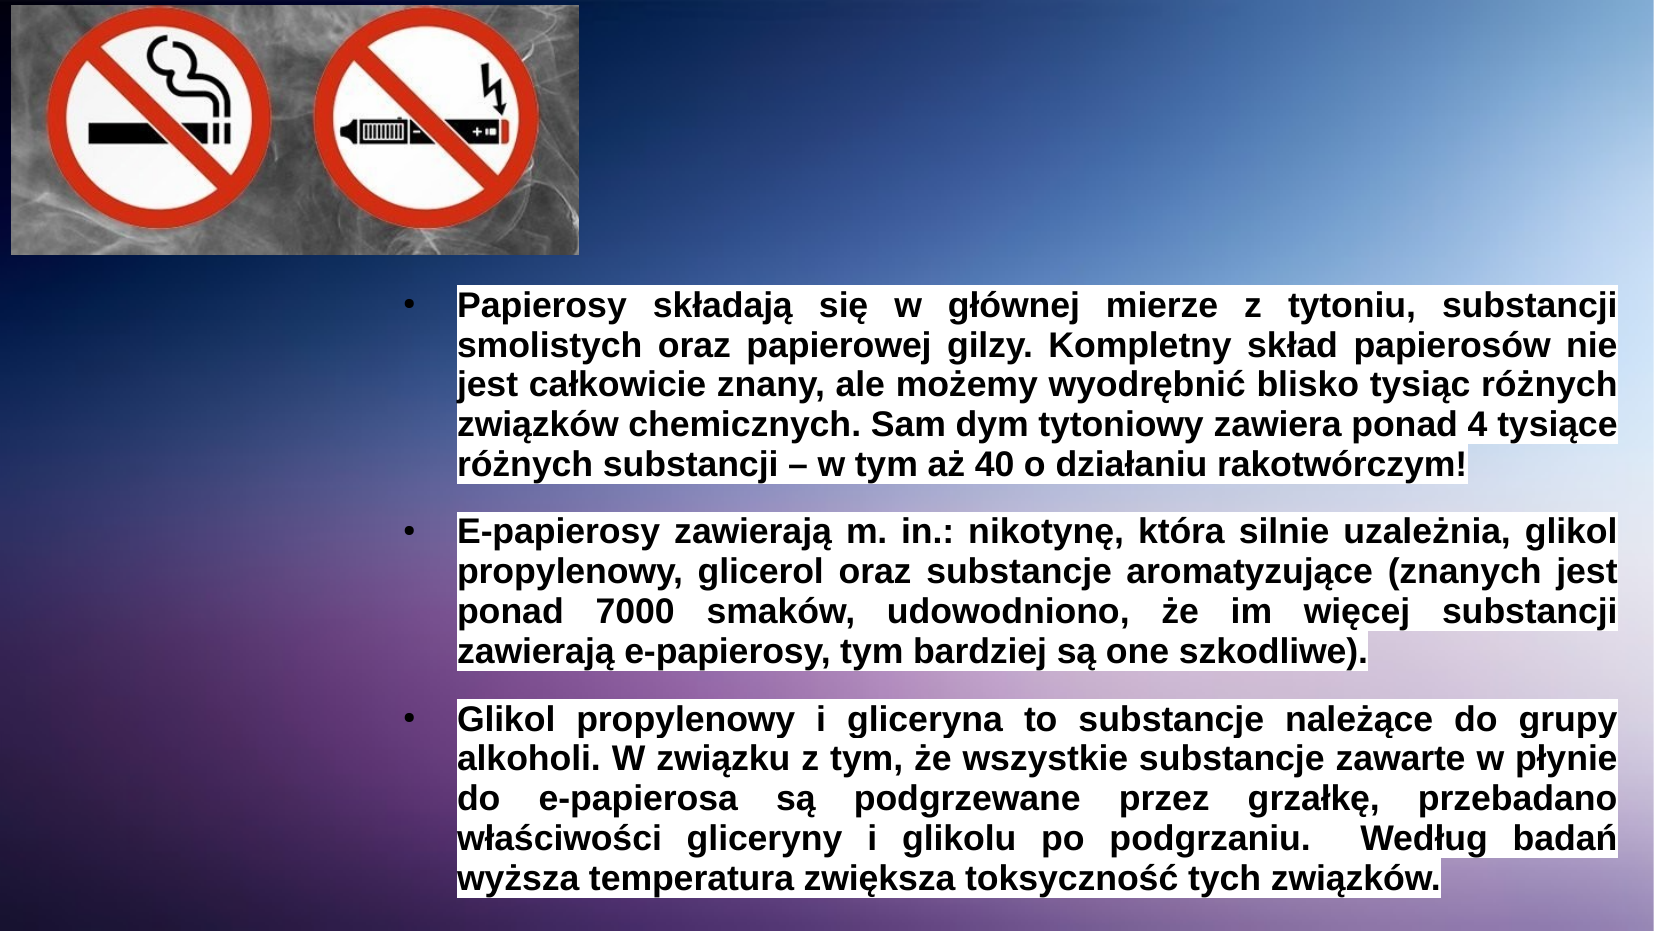

# Papierosy składają się w głównej mierze z tytoniu, substancji smolistych oraz papierowej gilzy. Kompletny skład papierosów nie jest całkowicie znany, ale możemy wyodrębnić blisko tysiąc różnych związków chemicznych. Sam dym tytoniowy zawiera ponad 4 tysiące różnych substancji – w tym aż 40 o działaniu rakotwórczym!
E-papierosy zawierają m. in.: nikotynę, która silnie uzależnia, glikol propylenowy, glicerol oraz substancje aromatyzujące (znanych jest ponad 7000 smaków, udowodniono, że im więcej substancji zawierają e-papierosy, tym bardziej są one szkodliwe).
Glikol propylenowy i gliceryna to substancje należące do grupy alkoholi. W związku z tym, że wszystkie substancje zawarte w płynie do e-papierosa są podgrzewane przez grzałkę, przebadano właściwości gliceryny i glikolu po podgrzaniu. Według badań wyższa temperatura zwiększa toksyczność tych związków.